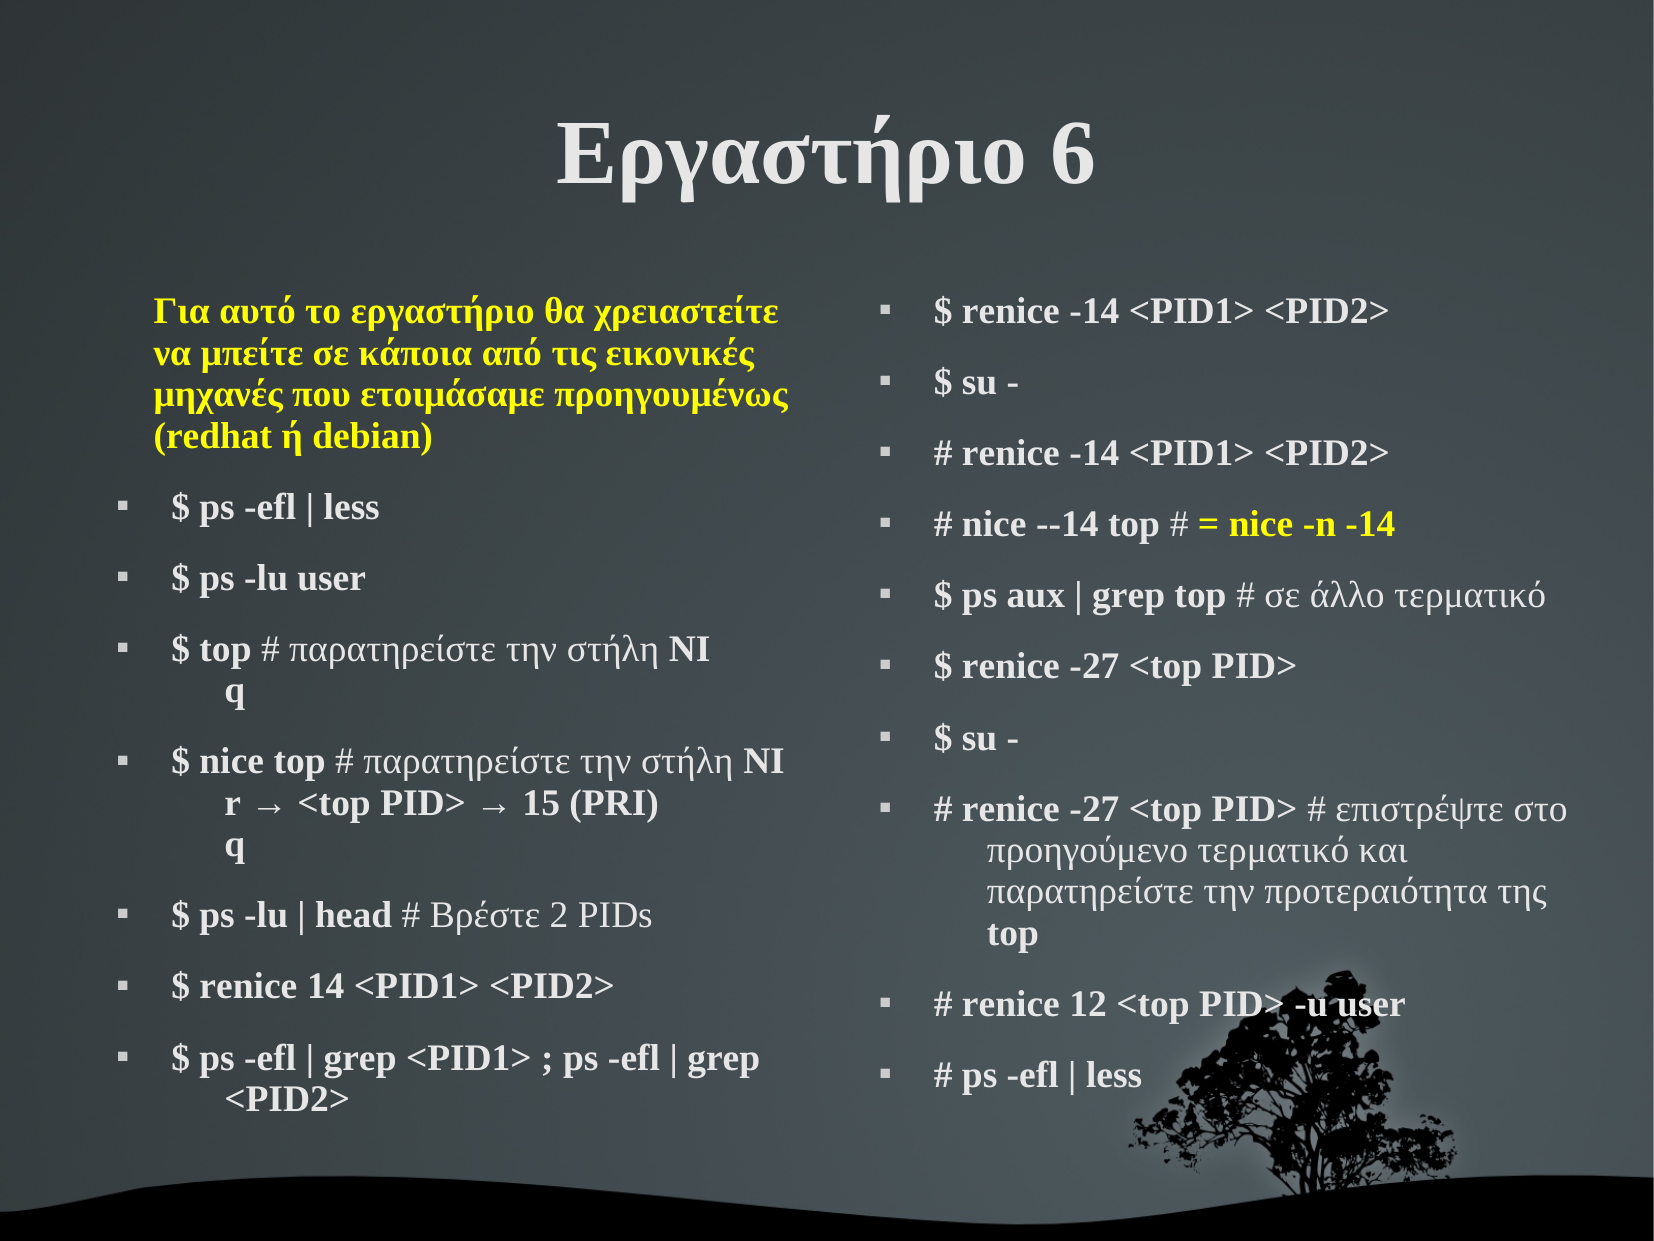

Εργαστήριο 6
# Για αυτό το εργαστήριο θα χρειαστείτε να μπείτε σε κάπoια από τις εικονικές μηχανές που ετοιμάσαμε προηγουμένως (redhat ή debian)
$ ps -efl | less
$ ps -lu user
$ top # παρατηρείστε την στήλη NI
q
$ nice top # παρατηρείστε την στήλη NI
r → <top PID> → 15 (PRI)
q
$ ps -lu | head # Βρέστε 2 PIDs
$ renice 14 <PID1> <PID2>
$ ps -efl | grep <PID1> ; ps -efl | grep <PID2>
$ renice -14 <PID1> <PID2>
$ su -
# renice -14 <PID1> <PID2>
# nice --14 top # = nice -n -14
$ ps aux | grep top # σε άλλο τερματικό
$ renice -27 <top PID>
$ su -
# renice -27 <top PID> # επιστρέψτε στο προηγούμενο τερματικό και παρατηρείστε την προτεραιότητα της top
# renice 12 <top PID> -u user
# ps -efl | less